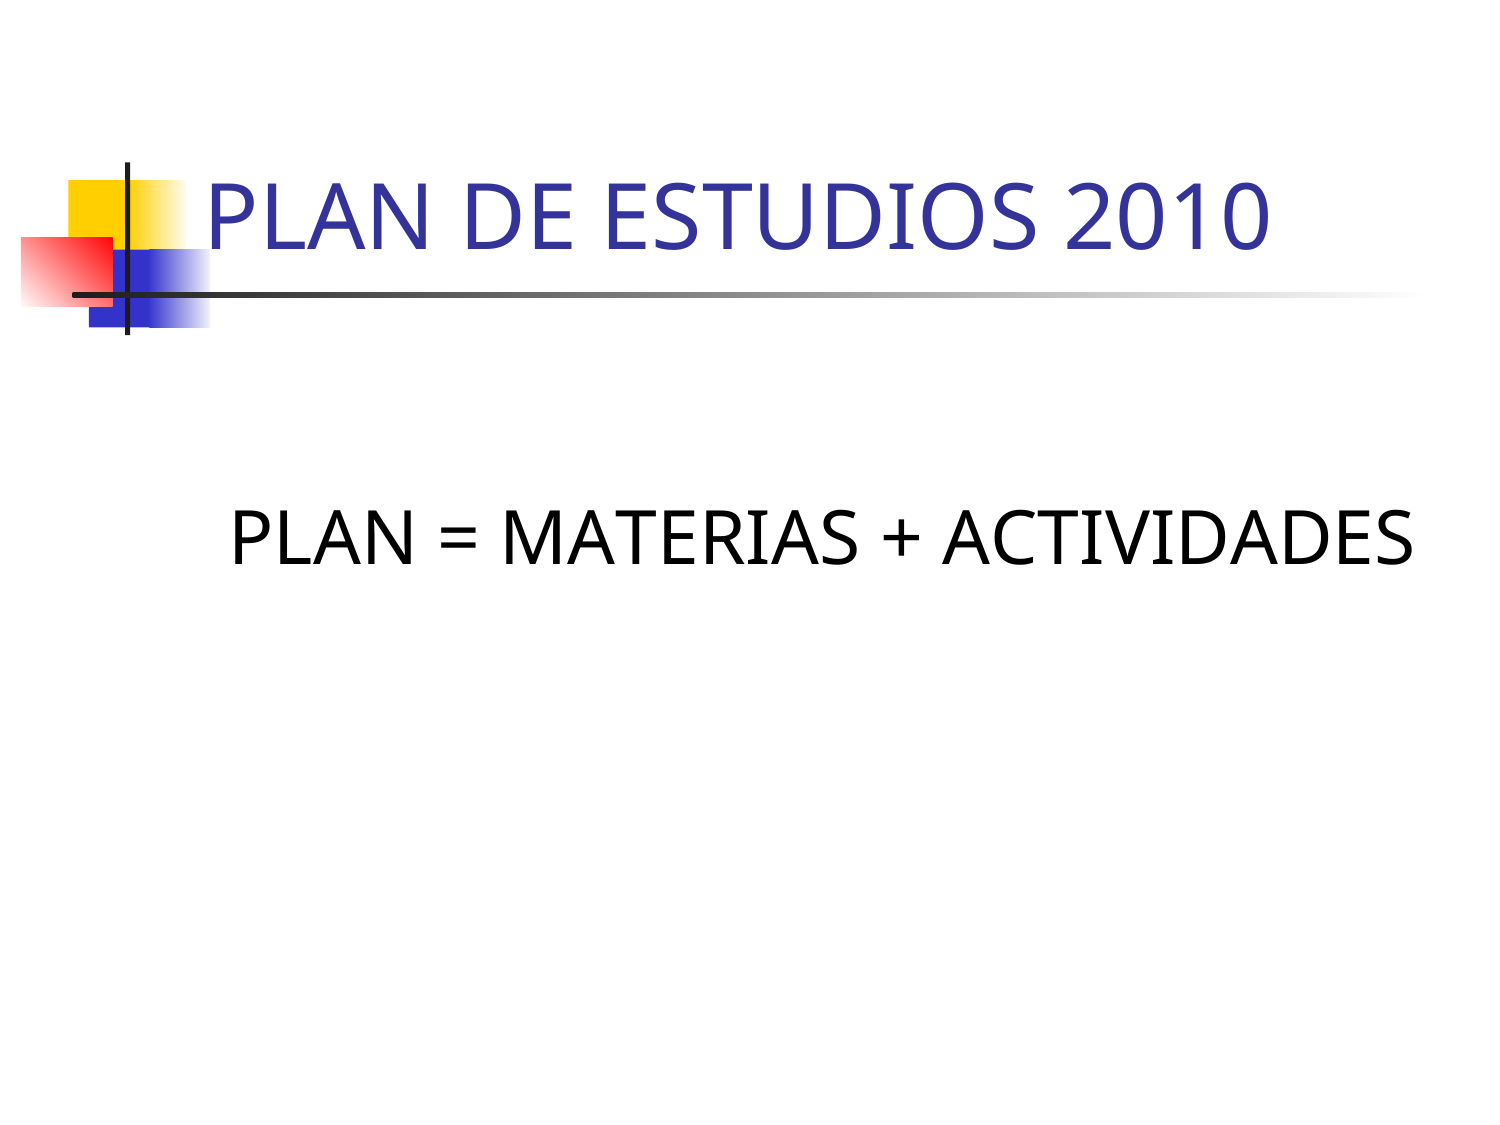

# PLAN DE ESTUDIOS 2010
 PLAN = MATERIAS + ACTIVIDADES